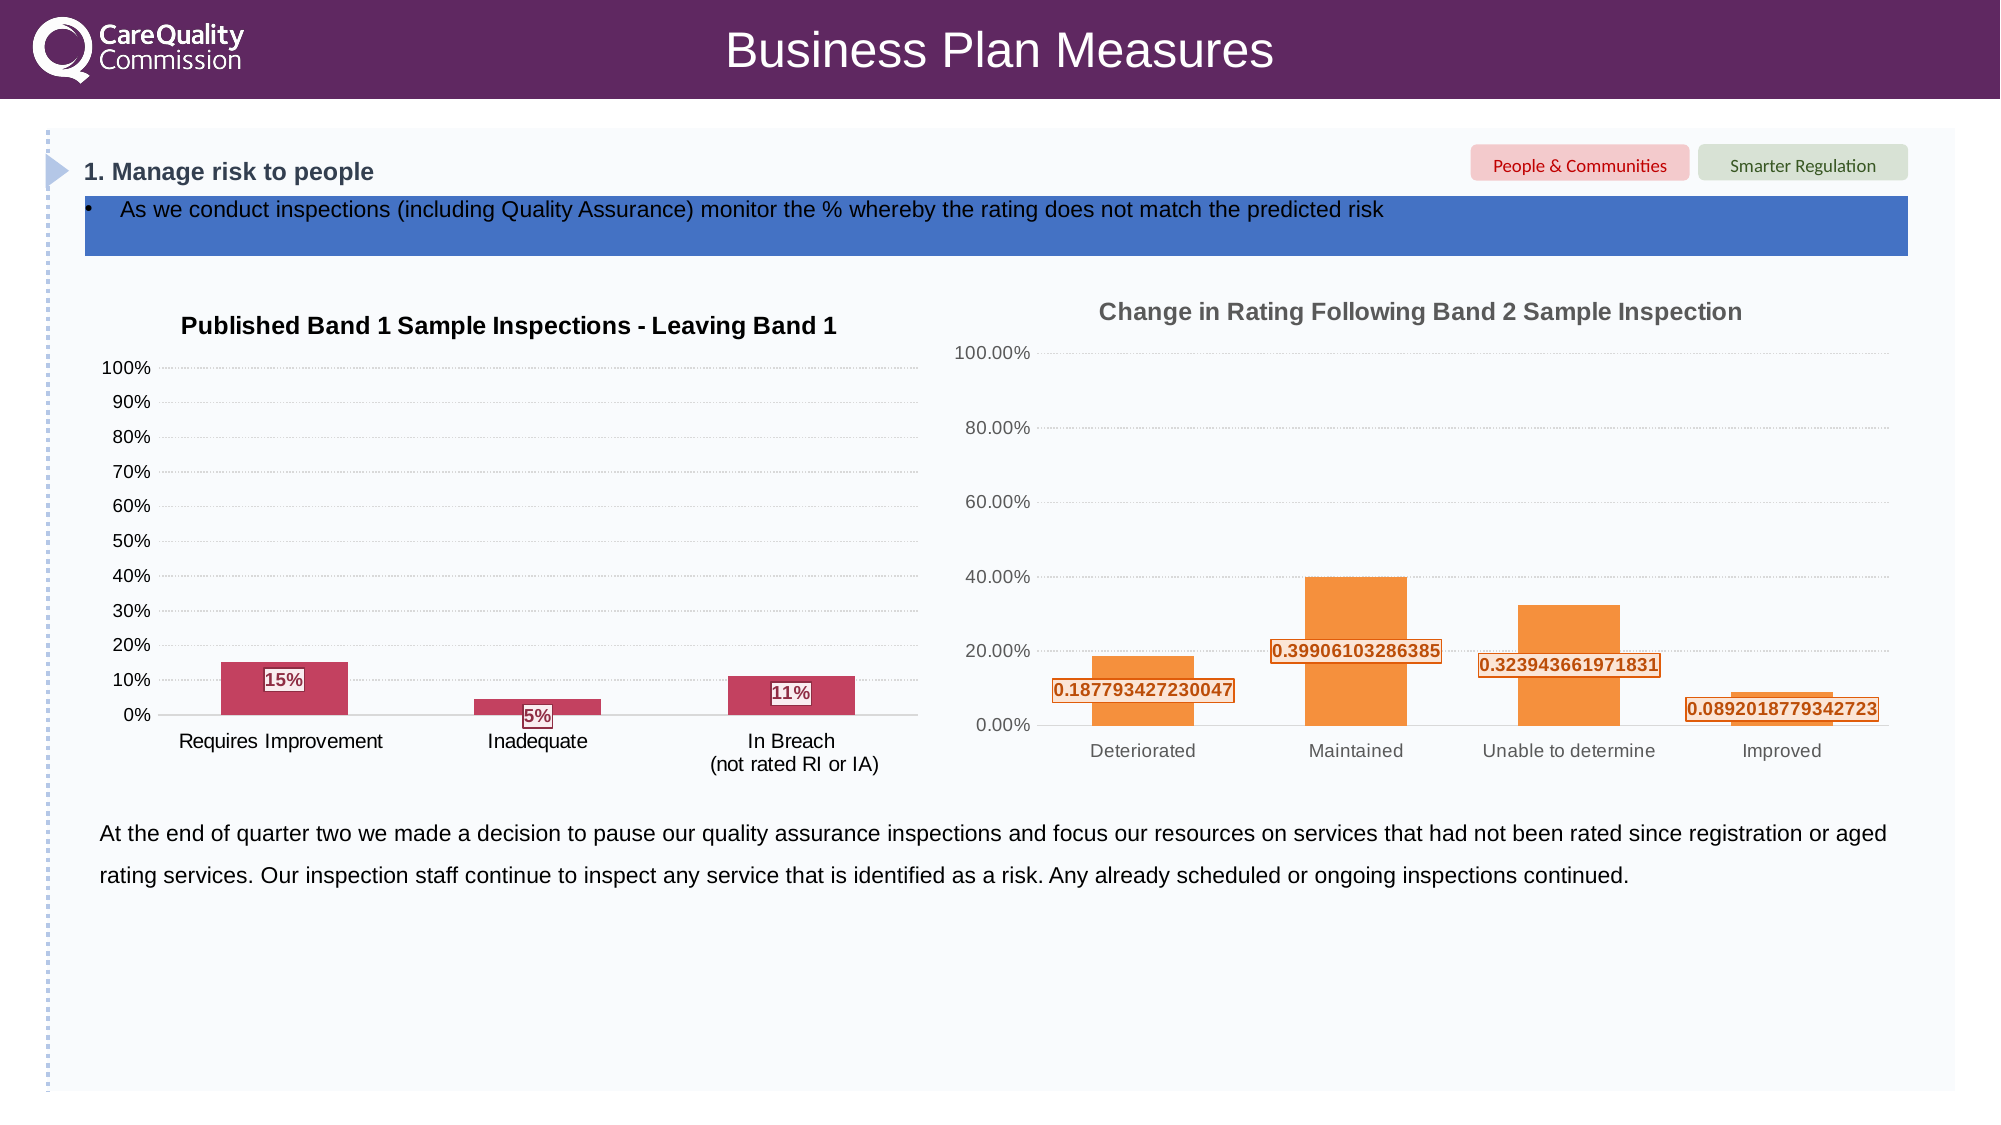

Business Plan Measures
Smarter Regulation
People & Communities
1. Manage risk to people
| As we conduct inspections (including Quality Assurance) monitor the % whereby the rating does not match the predicted risk | |
| --- | --- |
### Chart: Change in Rating Following Band 2 Sample Inspection
| Category | Total |
|---|---|
| Deteriorated | 0.187793427230047 |
| Maintained | 0.39906103286385 |
| Unable to determine | 0.323943661971831 |
| Improved | 0.0892018779342723 |
### Chart: Published Band 1 Sample Inspections - Leaving Band 1
| Category | Series1 |
|---|---|
| Requires Improvement | 0.151315789473684 |
| Inadequate | 0.0460526315789474 |
| In Breach
 (not rated RI or IA) | 0.111842105263158 |At the end of quarter two we made a decision to pause our quality assurance inspections and focus our resources on services that had not been rated since registration or aged rating services. Our inspection staff continue to inspect any service that is identified as a risk. Any already scheduled or ongoing inspections continued.